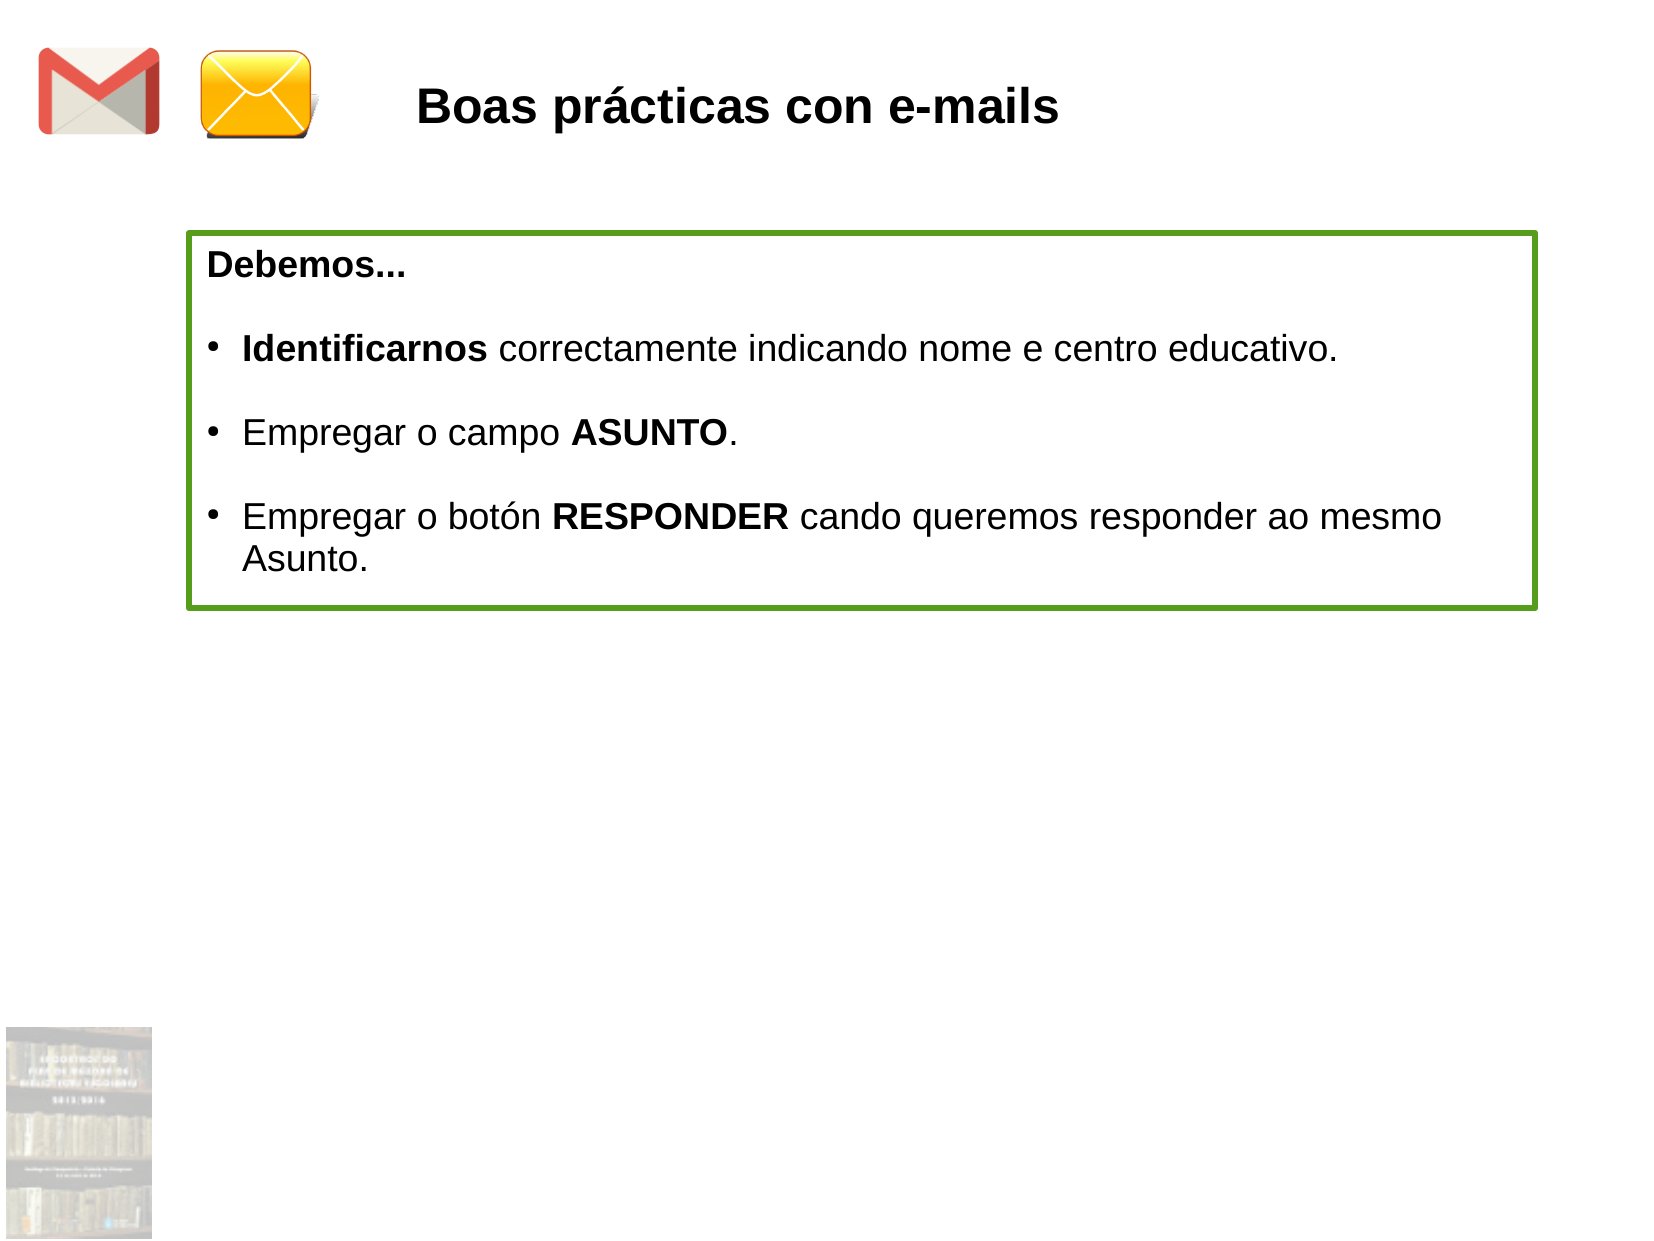

Boas prácticas con e-mails
Debemos...
Identificarnos correctamente indicando nome e centro educativo.
Empregar o campo ASUNTO.
Empregar o botón RESPONDER cando queremos responder ao mesmo Asunto.